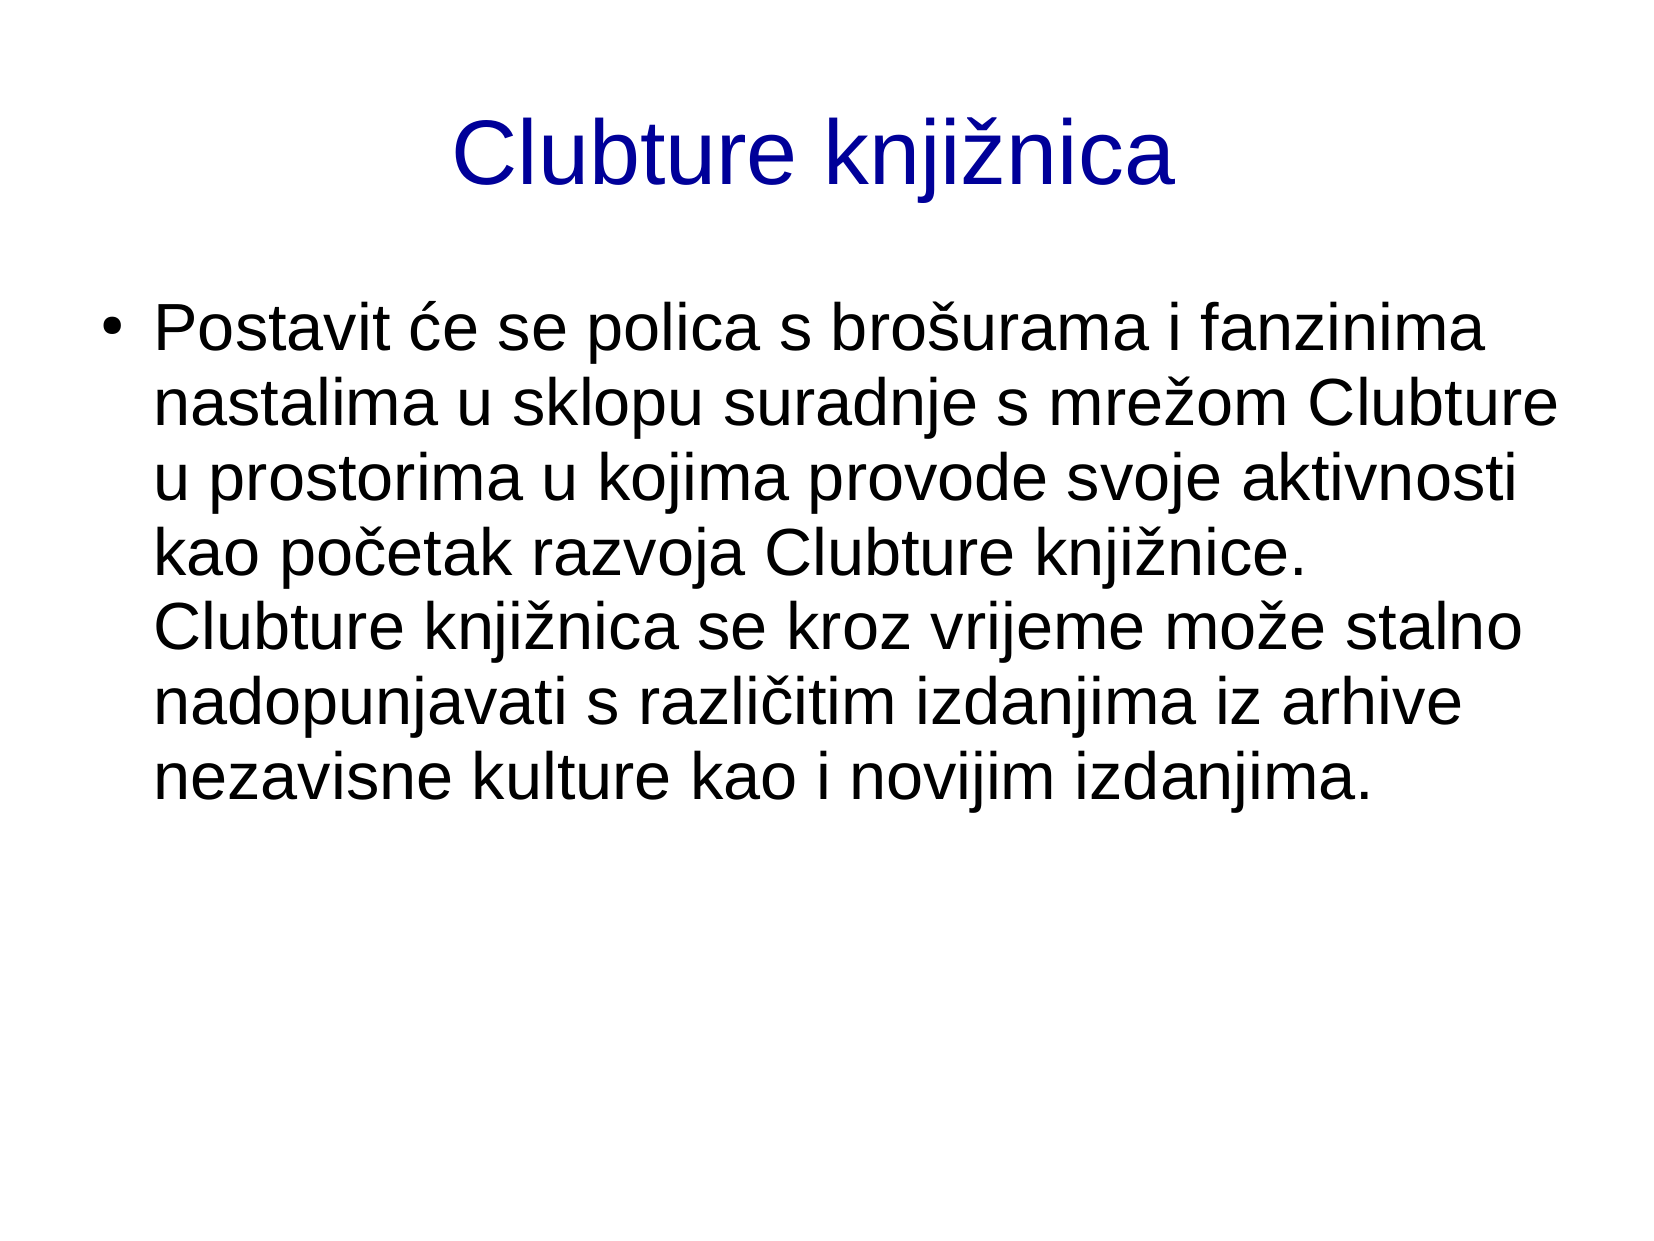

# Clubture knjižnica
Postavit će se polica s brošurama i fanzinima nastalima u sklopu suradnje s mrežom Clubture u prostorima u kojima provode svoje aktivnosti kao početak razvoja Clubture knjižnice. Clubture knjižnica se kroz vrijeme može stalno nadopunjavati s različitim izdanjima iz arhive nezavisne kulture kao i novijim izdanjima.